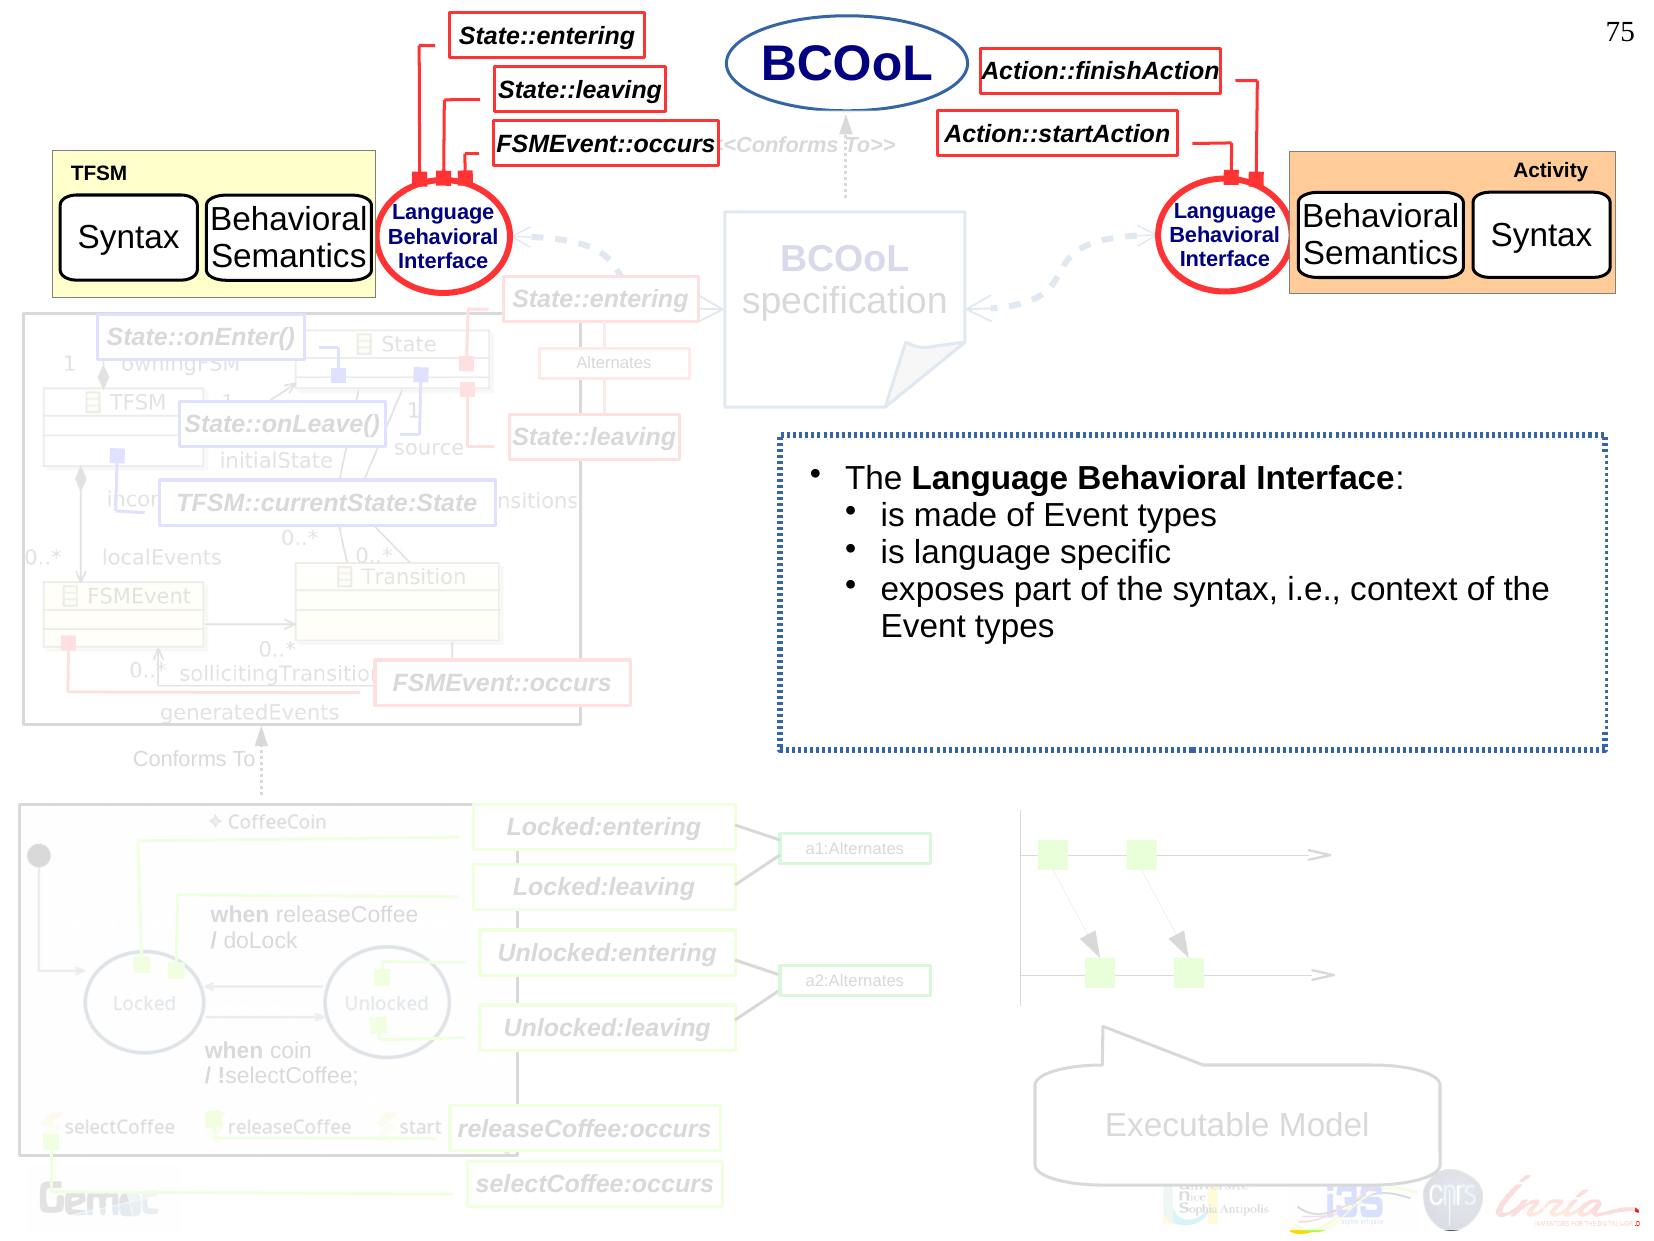

State::entering
75
BCOoL
Action::finishAction
State::leaving
Action::startAction
<<Conforms To>>
FSMEvent::occurs
Activity
TFSM
Language
Behavioral
Interface
Language
Behavioral
Interface
Behavioral
Semantics
Syntax
Syntax
Behavioral
Semantics
BCOoL
specification
State::entering
State::onEnter()
Alternates
State::onLeave()
State::leaving
The Language Behavioral Interface:
is made of Event types
is language specific
exposes part of the syntax, i.e., context of the Event types
TFSM::currentState:State
FSMEvent::occurs
Conforms To
Locked:entering
a1:Alternates
Locked:leaving
when releaseCoffee
/ doLock
Unlocked:entering
a2:Alternates
Unlocked:leaving
when coin
/ !selectCoffee;
Executable Model
releaseCoffee:occurs
selectCoffee:occurs
Language 2
Language 2
Language 2
Language 2
Language 2
Language 2
 generates
 generates
 generates
 generates
 generates
 generates
Conforms to
Conforms to
Conforms to
Conforms to
Conforms to
Conforms to
System
Designer
System
Designer
System
Designer
System
Designer
System
Designer
System
Designer
defines
defines
defines
defines
defines
defines
Model 1
Model 2
Model 3
Model 1
Model 2
Model 3
Model 1
Model 2
Model 3
Model 1
Model 2
Model 3
Model 1
Model 2
Model 3
Model 1
Model 2
Model 3
 Coordination
/
Communication
 Coordination
/
Communication
 Coordination
/
Communication
 Coordination
/
Communication
 Coordination
/
Communication
 Coordination
/
Communication
Model A
Model B
Model B
Model A
Model B
Model B
Model A
Model B
Model B
Model A
Model B
Model B
Model A
Model B
Model B
Model A
Model B
Model B